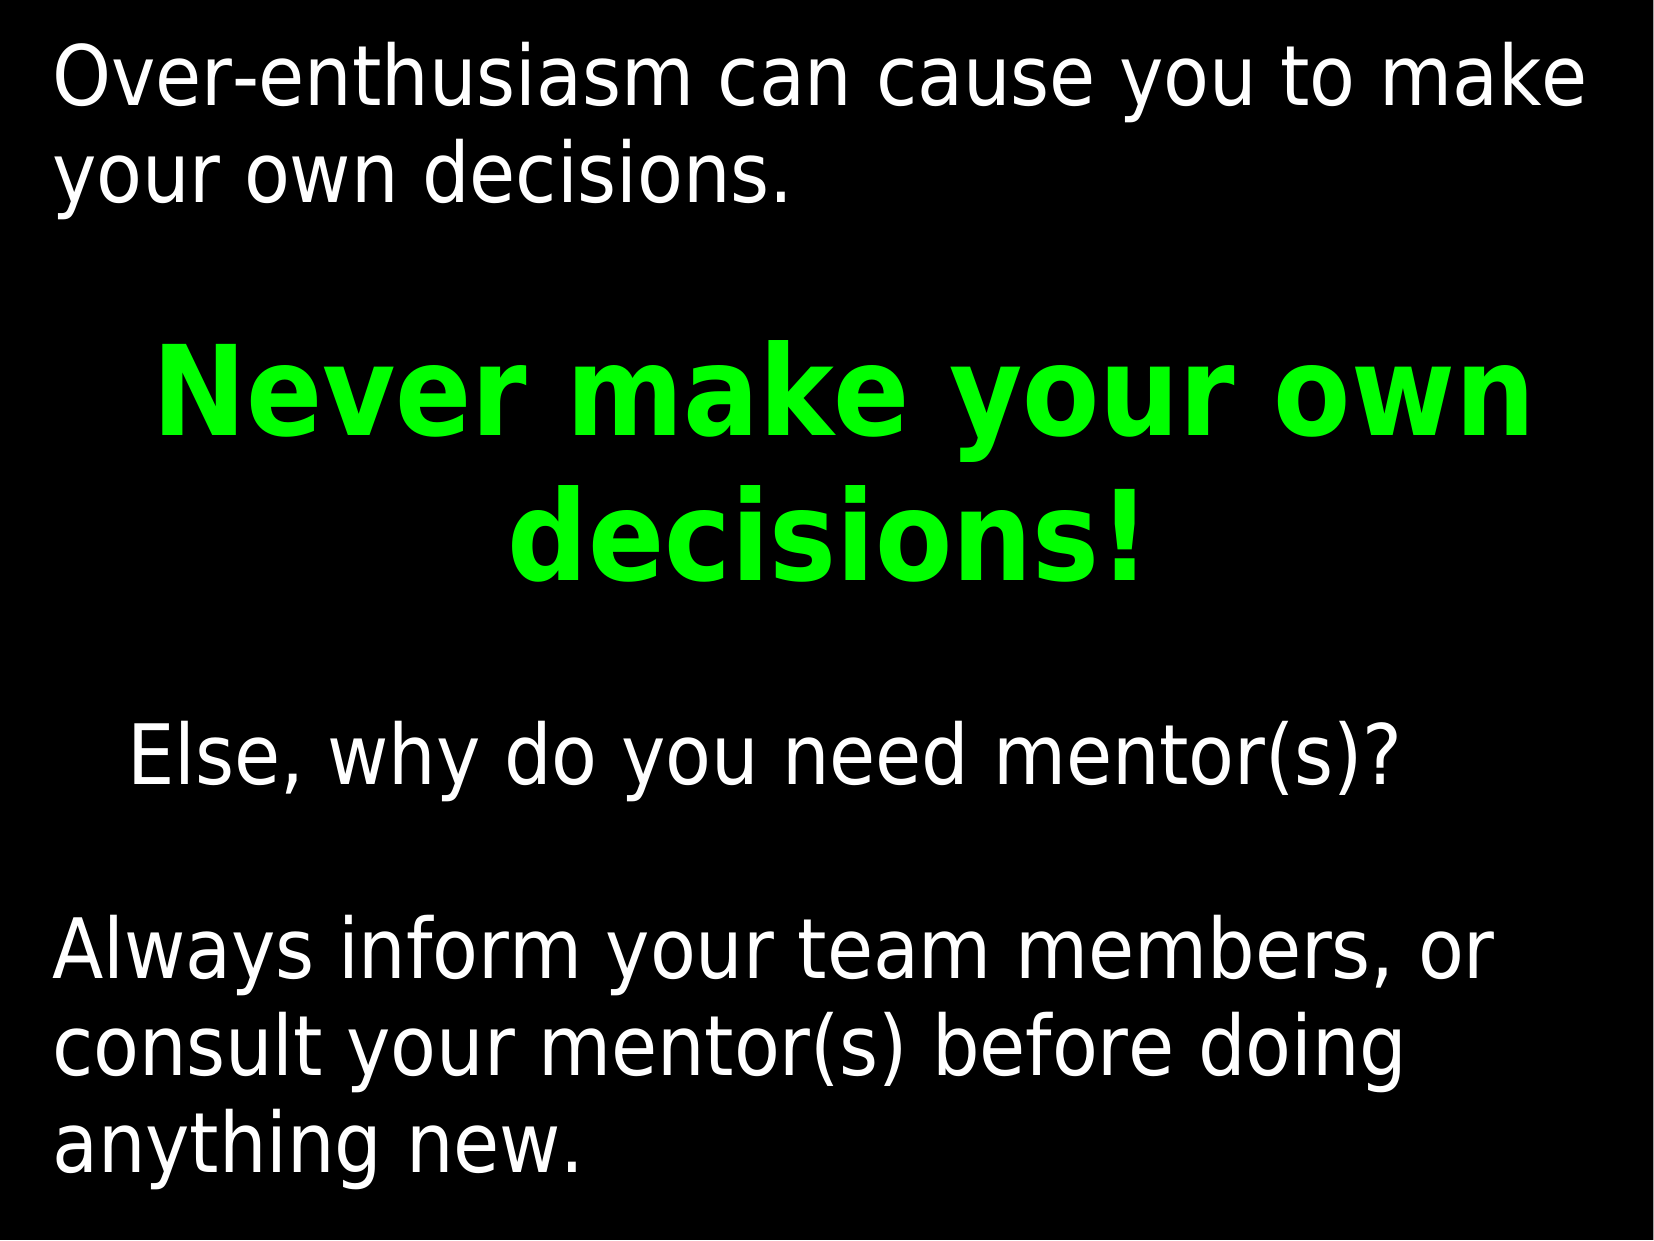

Over-enthusiasm can cause you to make your own decisions.
Never make your own decisions!
	Else, why do you need mentor(s)?
Always inform your team members, or consult your mentor(s) before doing anything new.